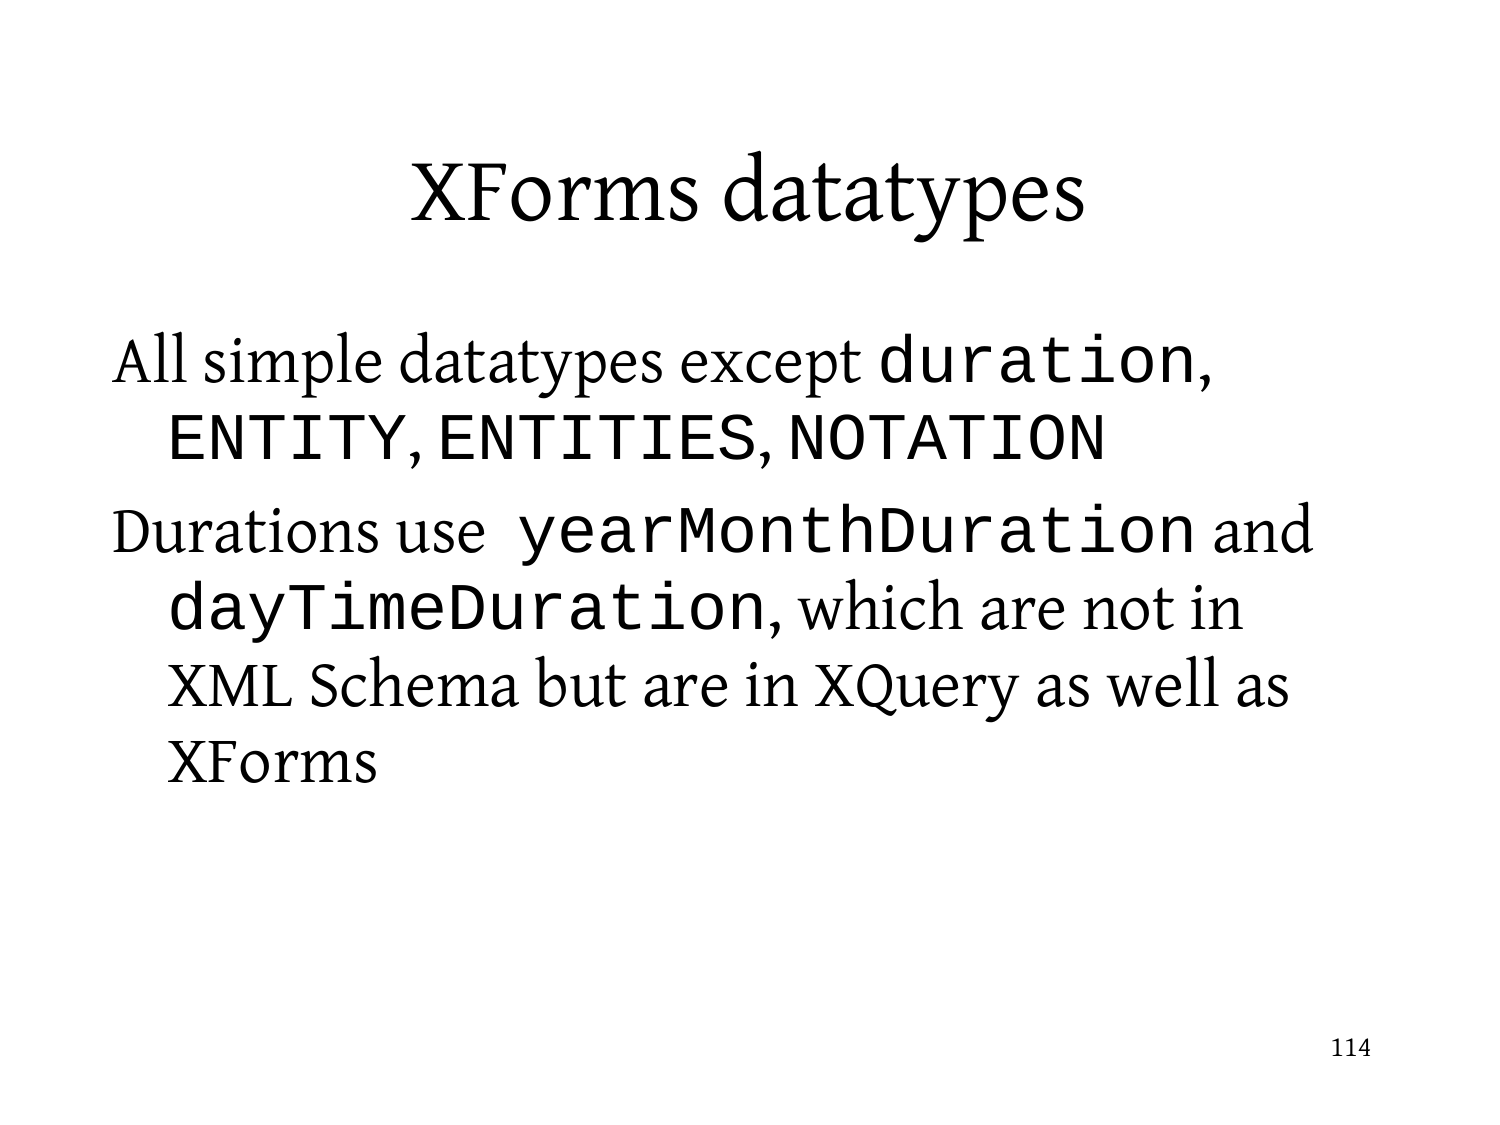

# XForms datatypes
All simple datatypes except duration, ENTITY, ENTITIES, NOTATION
Durations use yearMonthDuration and dayTimeDuration, which are not in XML Schema but are in XQuery as well as XForms